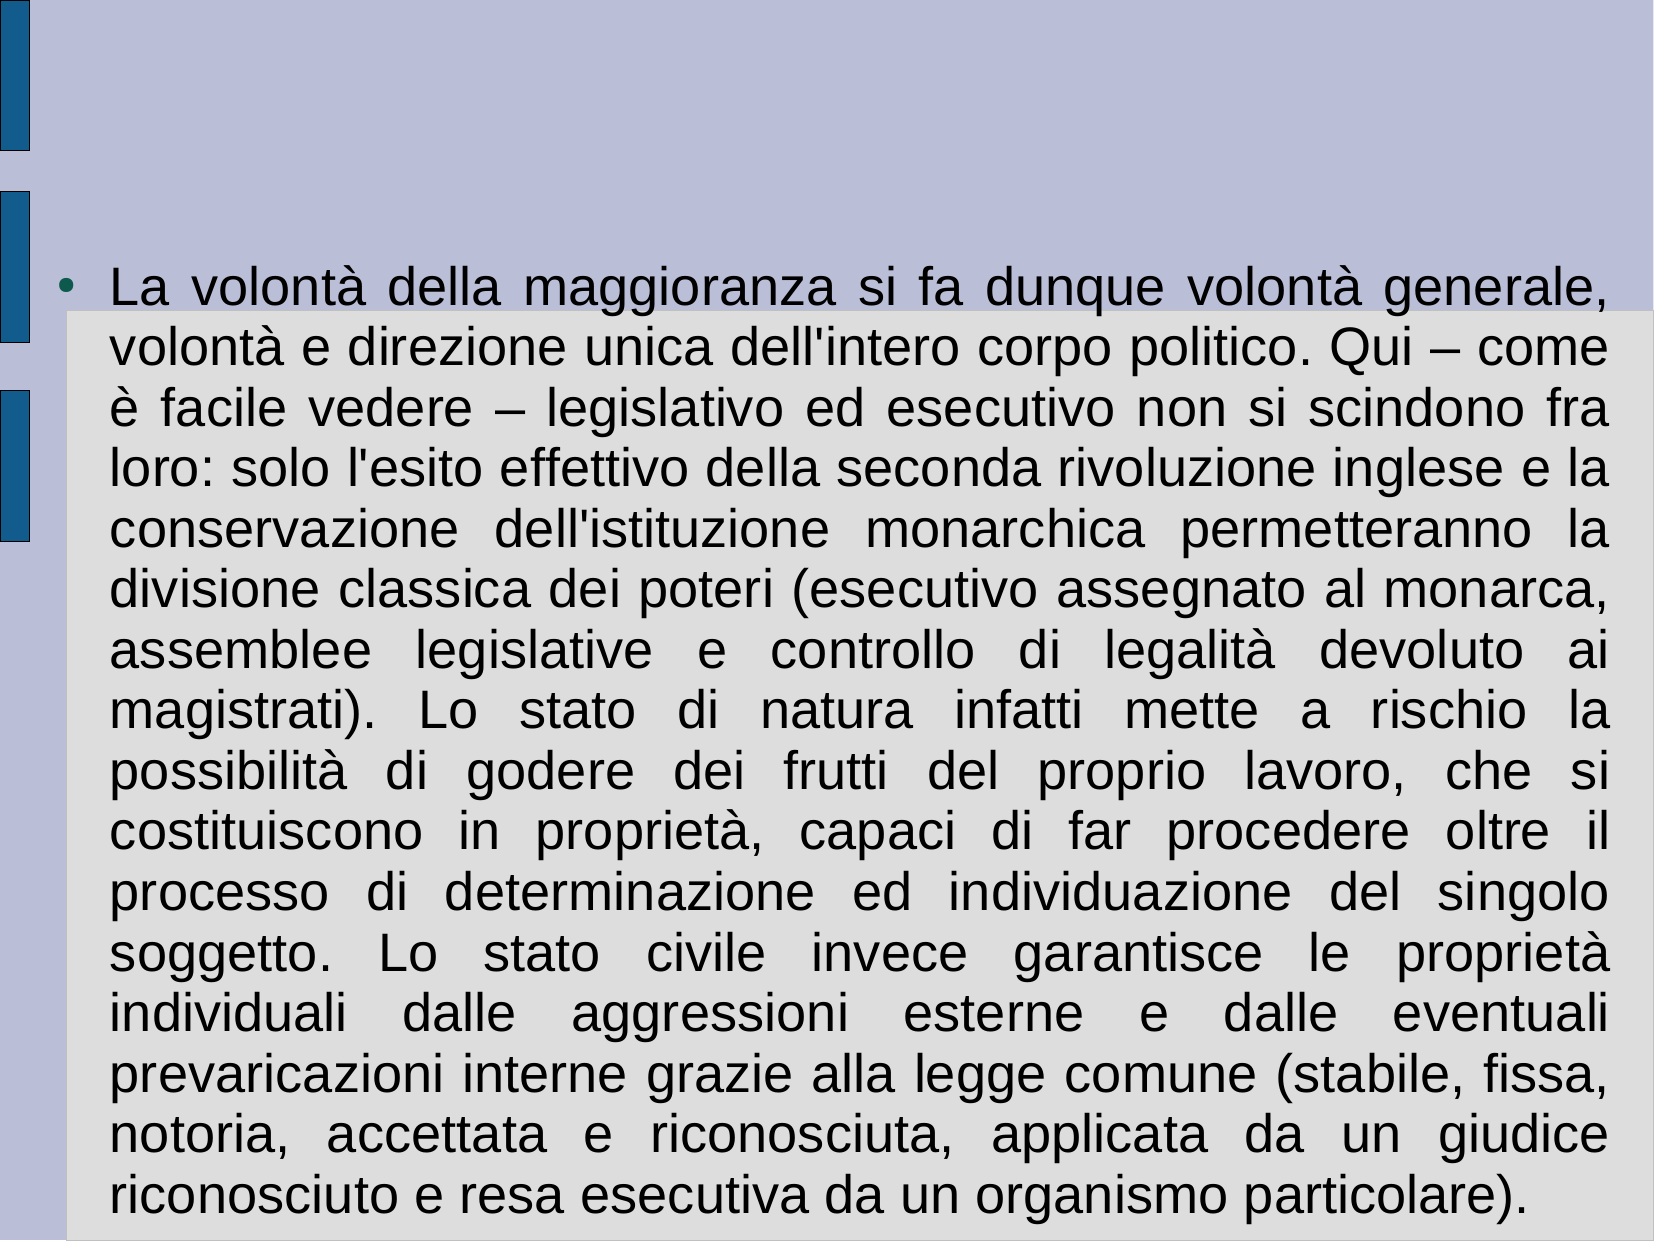

#
La volontà della maggioranza si fa dunque volontà generale, volontà e direzione unica dell'intero corpo politico. Qui – come è facile vedere – legislativo ed esecutivo non si scindono fra loro: solo l'esito effettivo della seconda rivoluzione inglese e la conservazione dell'istituzione monarchica permetteranno la divisione classica dei poteri (esecutivo assegnato al monarca, assemblee legislative e controllo di legalità devoluto ai magistrati). Lo stato di natura infatti mette a rischio la possibilità di godere dei frutti del proprio lavoro, che si costituiscono in proprietà, capaci di far procedere oltre il processo di determinazione ed individuazione del singolo soggetto. Lo stato civile invece garantisce le proprietà individuali dalle aggressioni esterne e dalle eventuali prevaricazioni interne grazie alla legge comune (stabile, fissa, notoria, accettata e riconosciuta, applicata da un giudice riconosciuto e resa esecutiva da un organismo particolare).